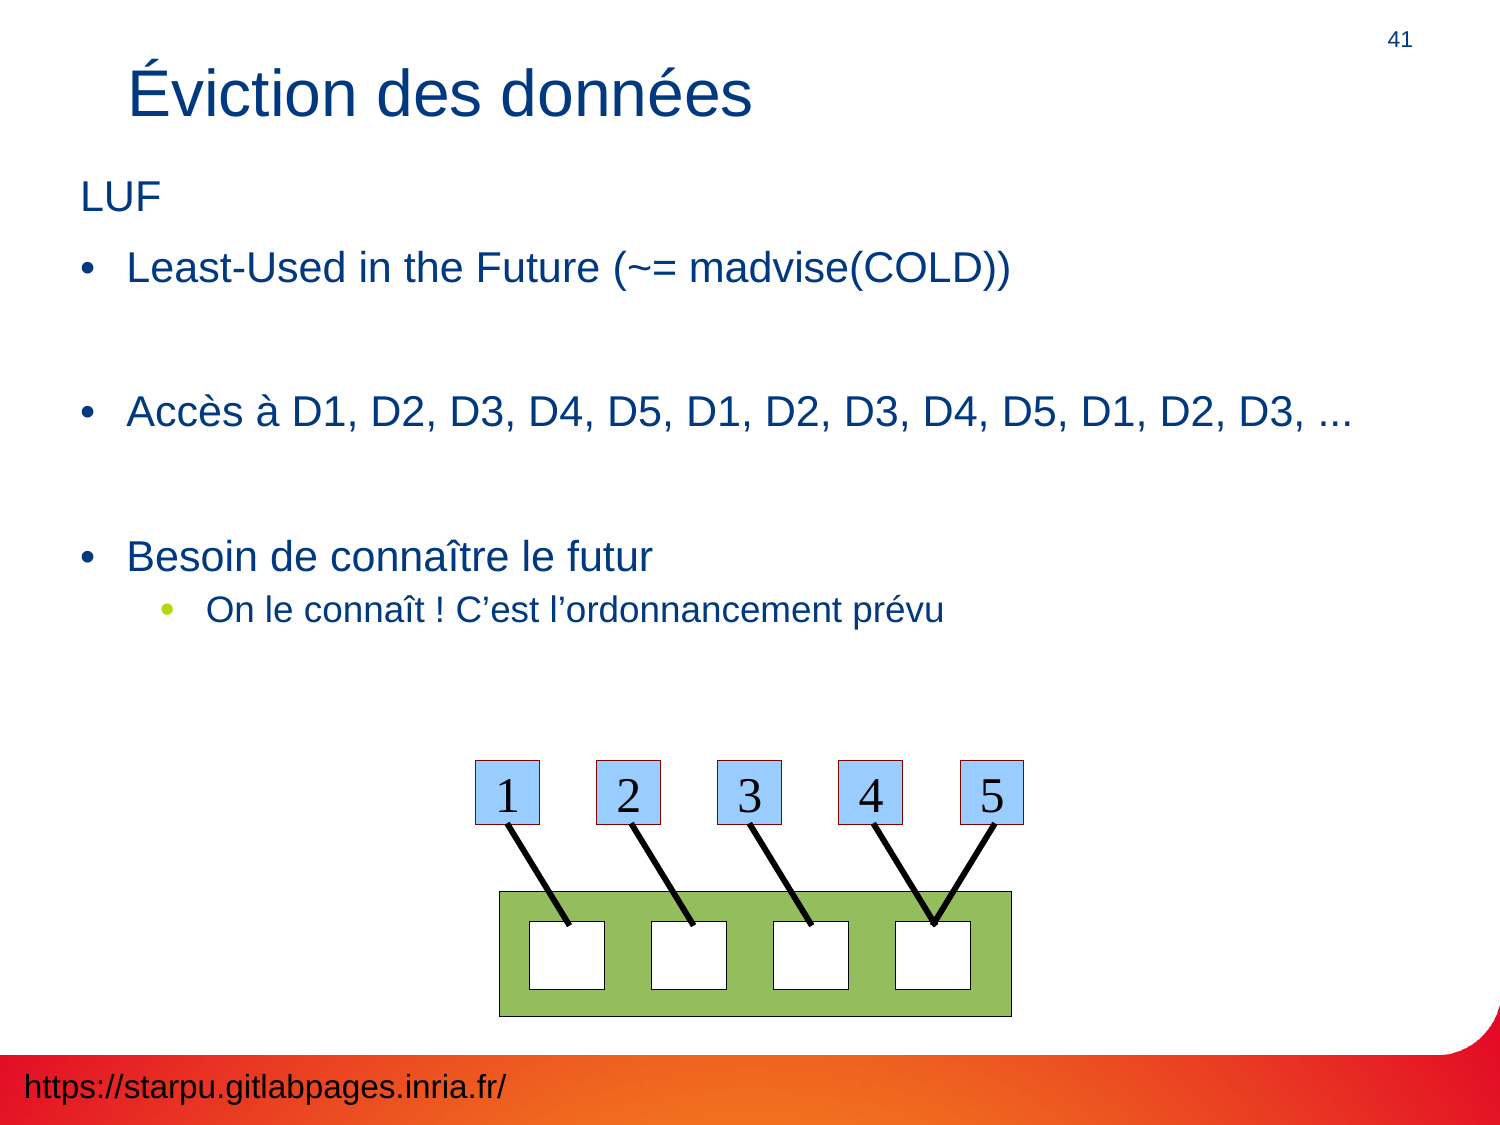

# Éviction des données
LUF
Least-Used in the Future (~= madvise(COLD))
Accès à D1, D2, D3, D4, D5, D1, D2, D3, D4, D5, D1, D2, D3, ...
Besoin de connaître le futur
On le connaît ! C’est l’ordonnancement prévu
1
2
3
4
5